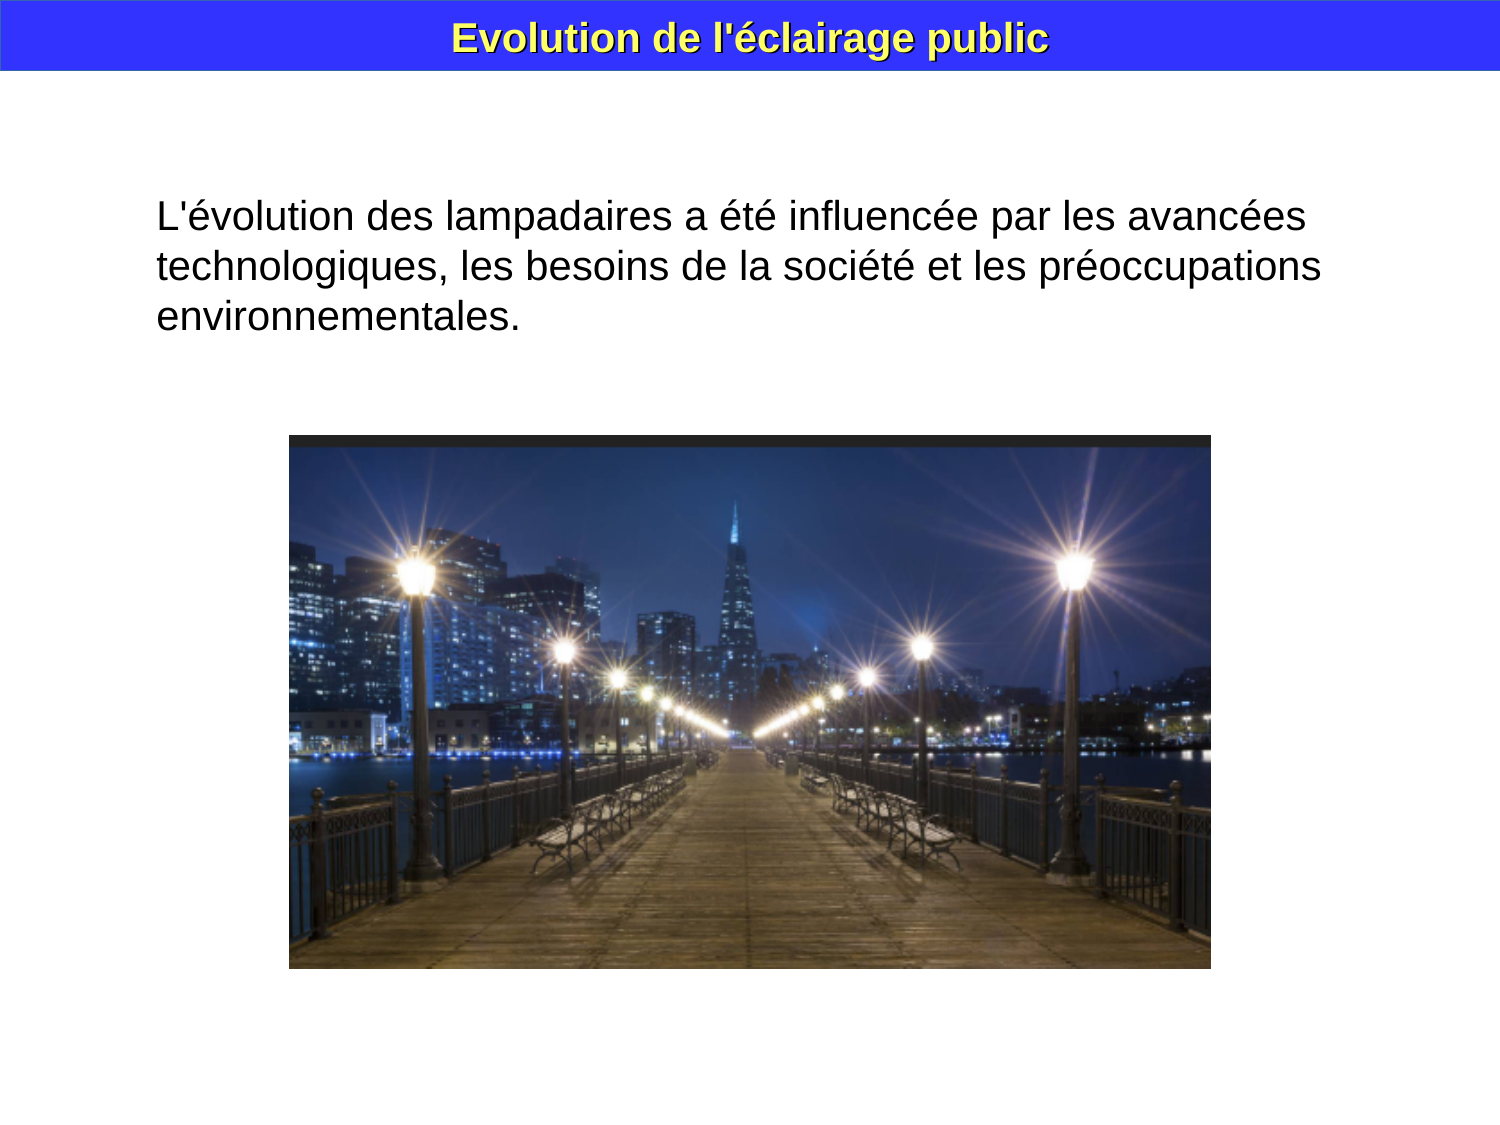

Evolution de l'éclairage public
L'évolution des lampadaires a été influencée par les avancées technologiques, les besoins de la société et les préoccupations environnementales.